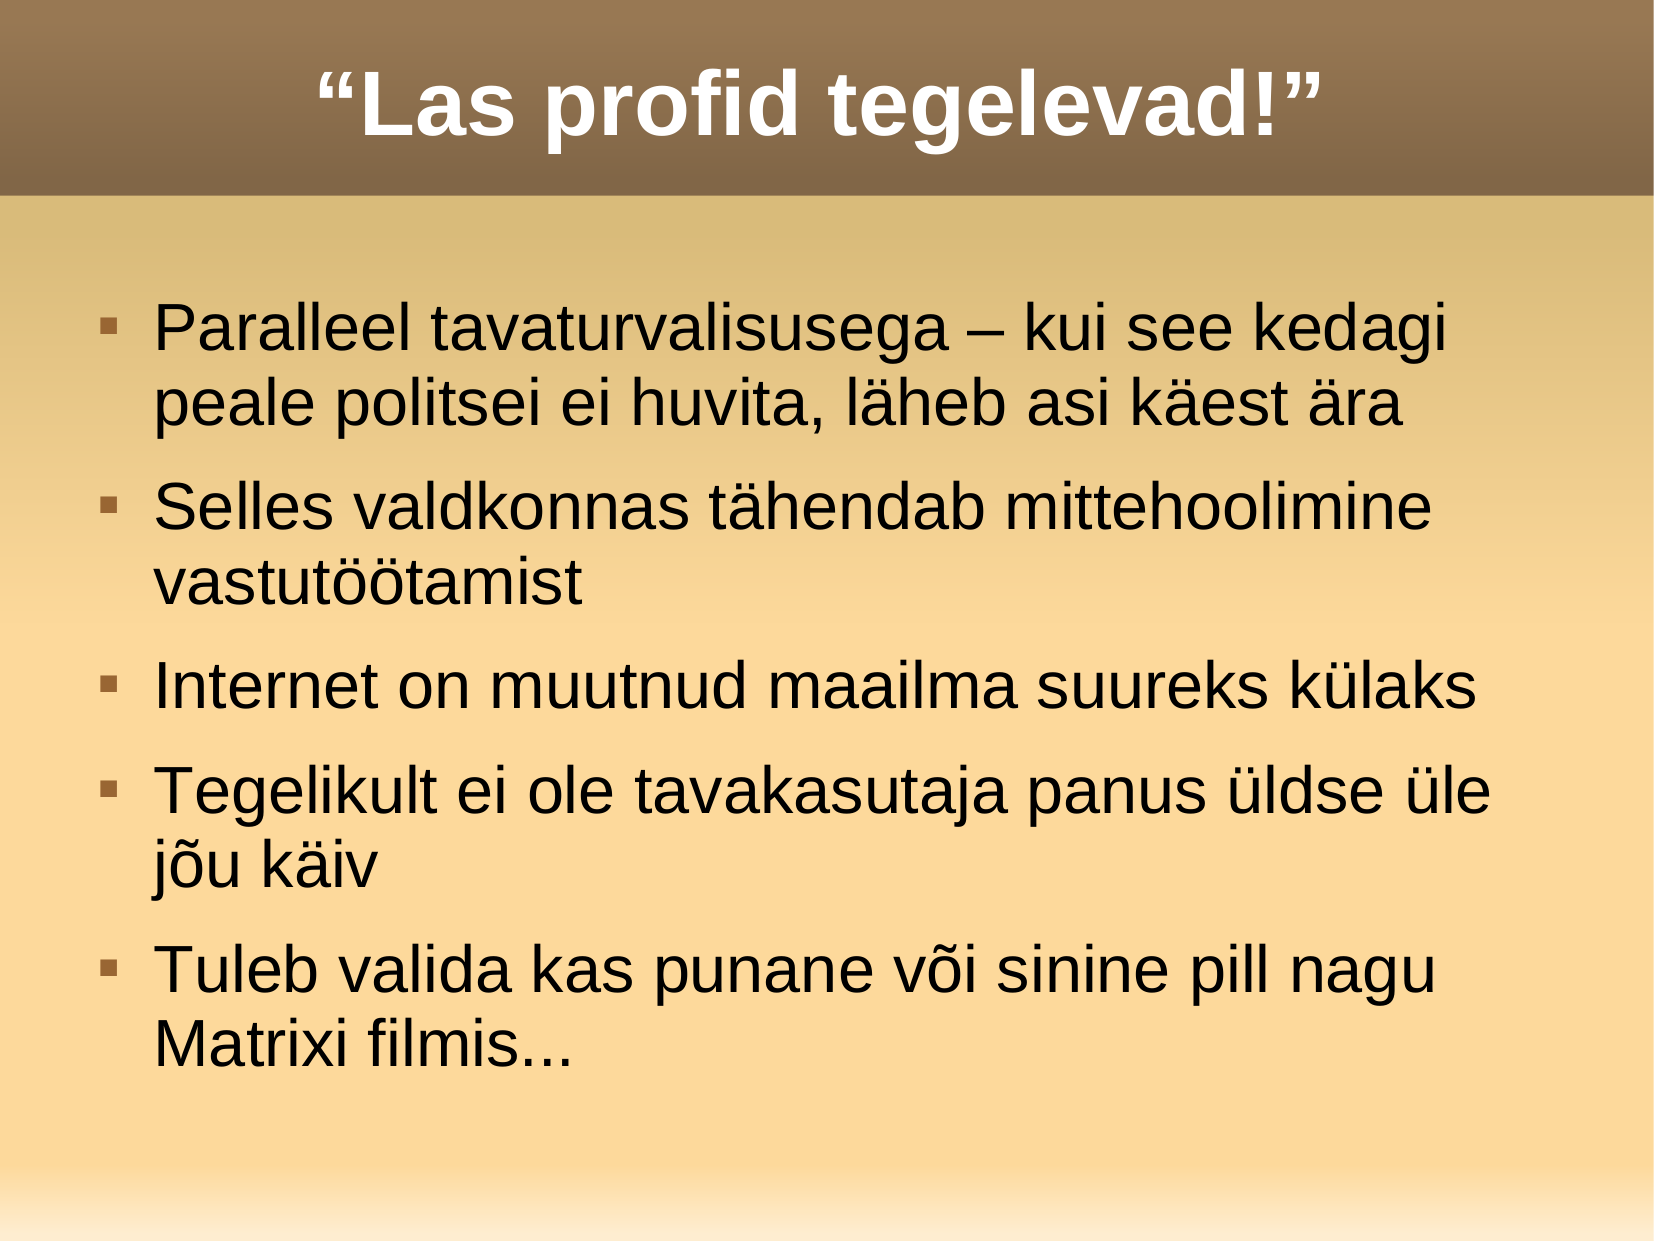

# “Las profid tegelevad!”
Paralleel tavaturvalisusega – kui see kedagi peale politsei ei huvita, läheb asi käest ära
Selles valdkonnas tähendab mittehoolimine vastutöötamist
Internet on muutnud maailma suureks külaks
Tegelikult ei ole tavakasutaja panus üldse üle jõu käiv
Tuleb valida kas punane või sinine pill nagu Matrixi filmis...